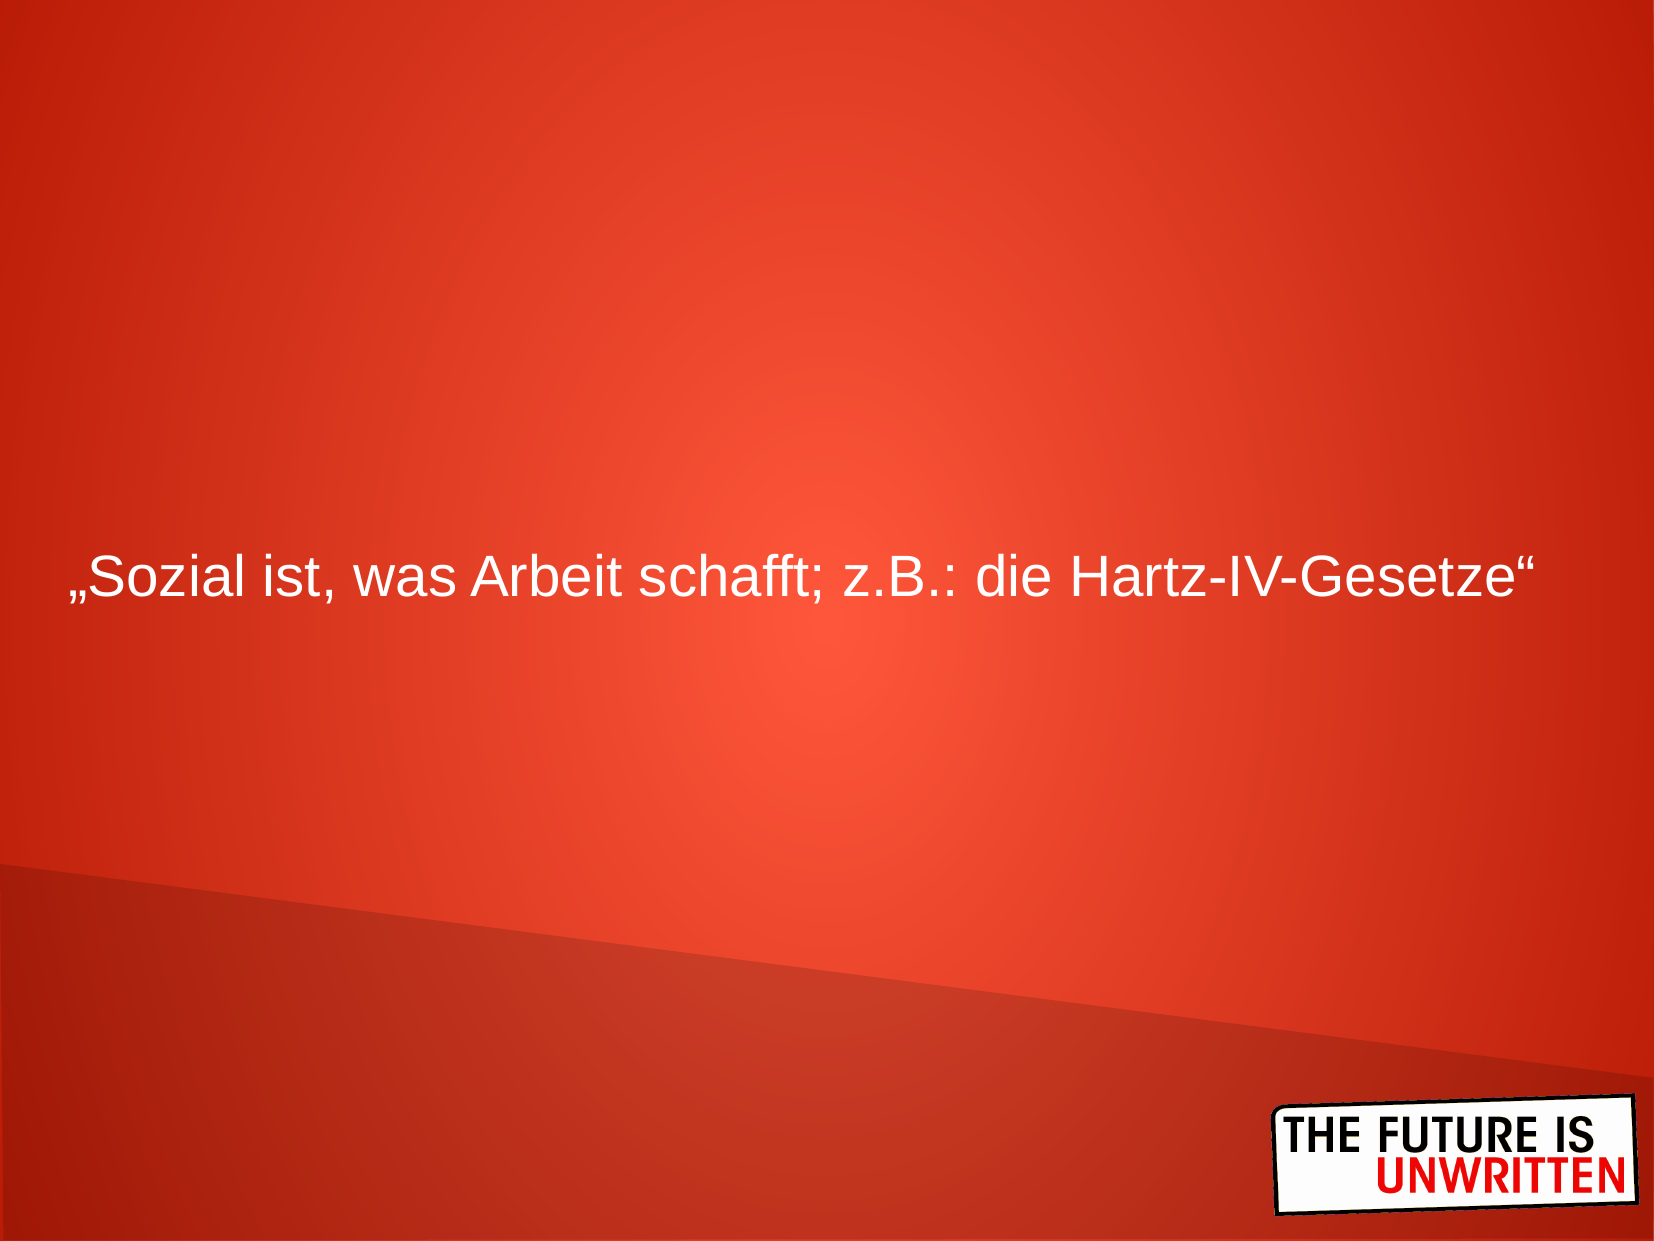

# „Sozial ist, was Arbeit schafft; z.B.: die Hartz-IV-Gesetze“